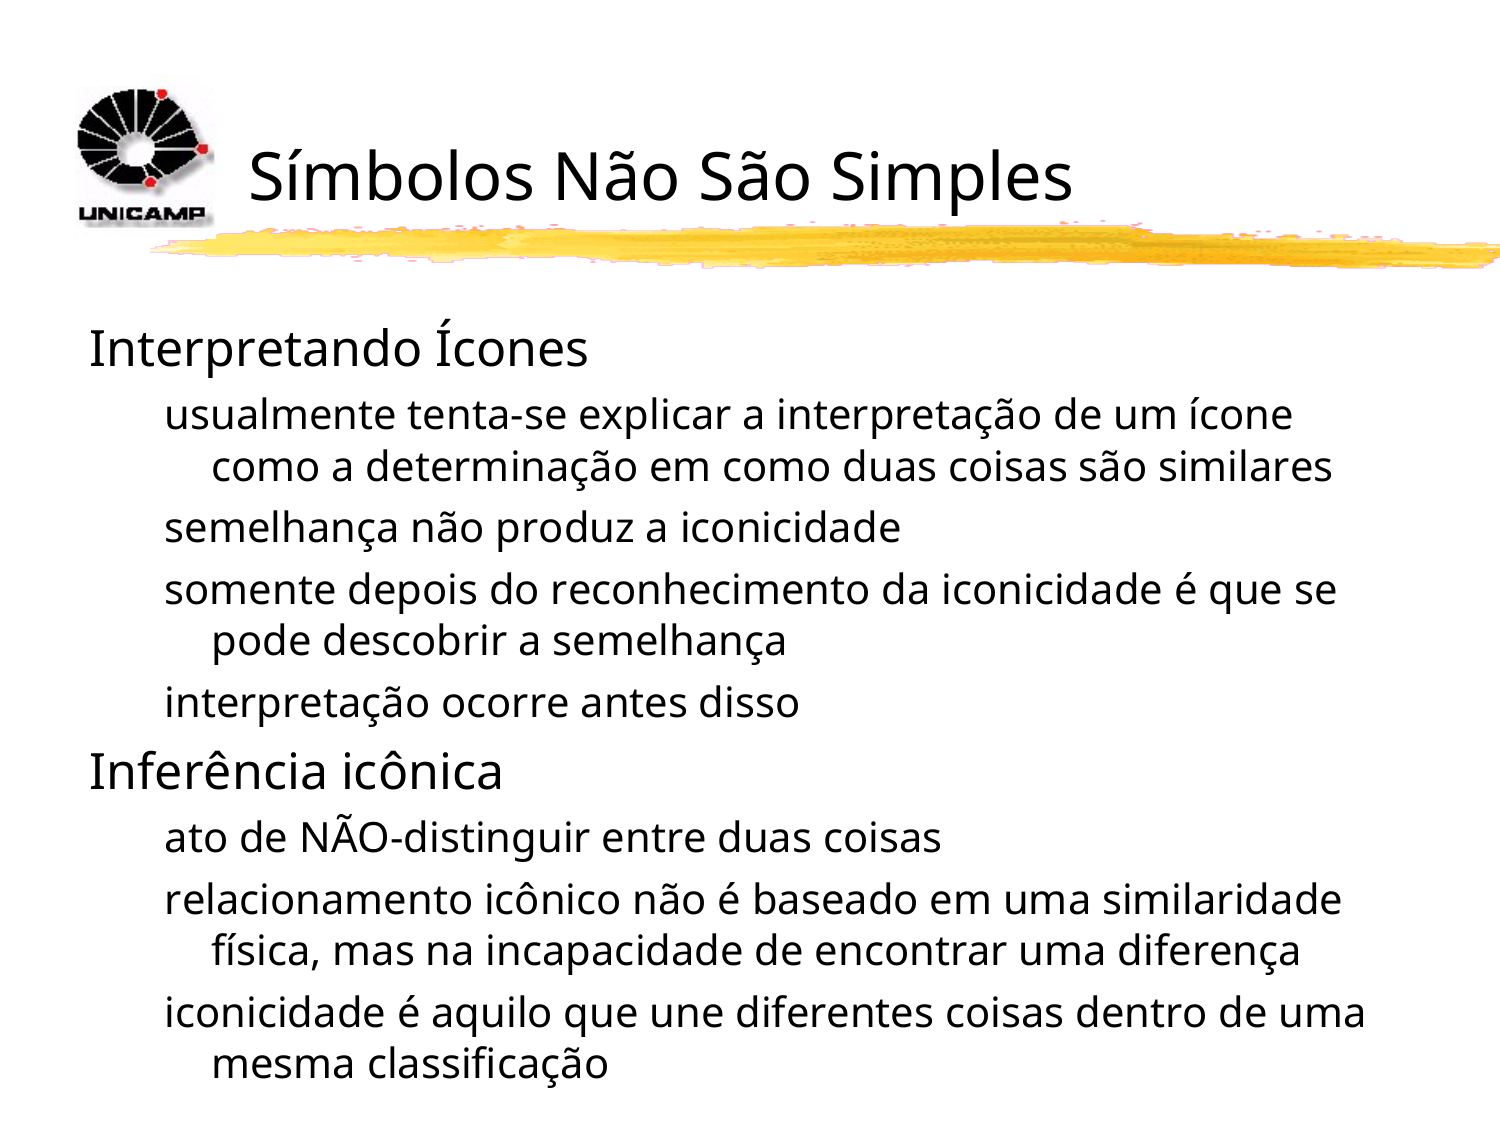

# Símbolos Não São Simples
Interpretando Ícones
usualmente tenta-se explicar a interpretação de um ícone como a determinação em como duas coisas são similares
semelhança não produz a iconicidade
somente depois do reconhecimento da iconicidade é que se pode descobrir a semelhança
interpretação ocorre antes disso
Inferência icônica
ato de NÃO-distinguir entre duas coisas
relacionamento icônico não é baseado em uma similaridade física, mas na incapacidade de encontrar uma diferença
iconicidade é aquilo que une diferentes coisas dentro de uma mesma classificação